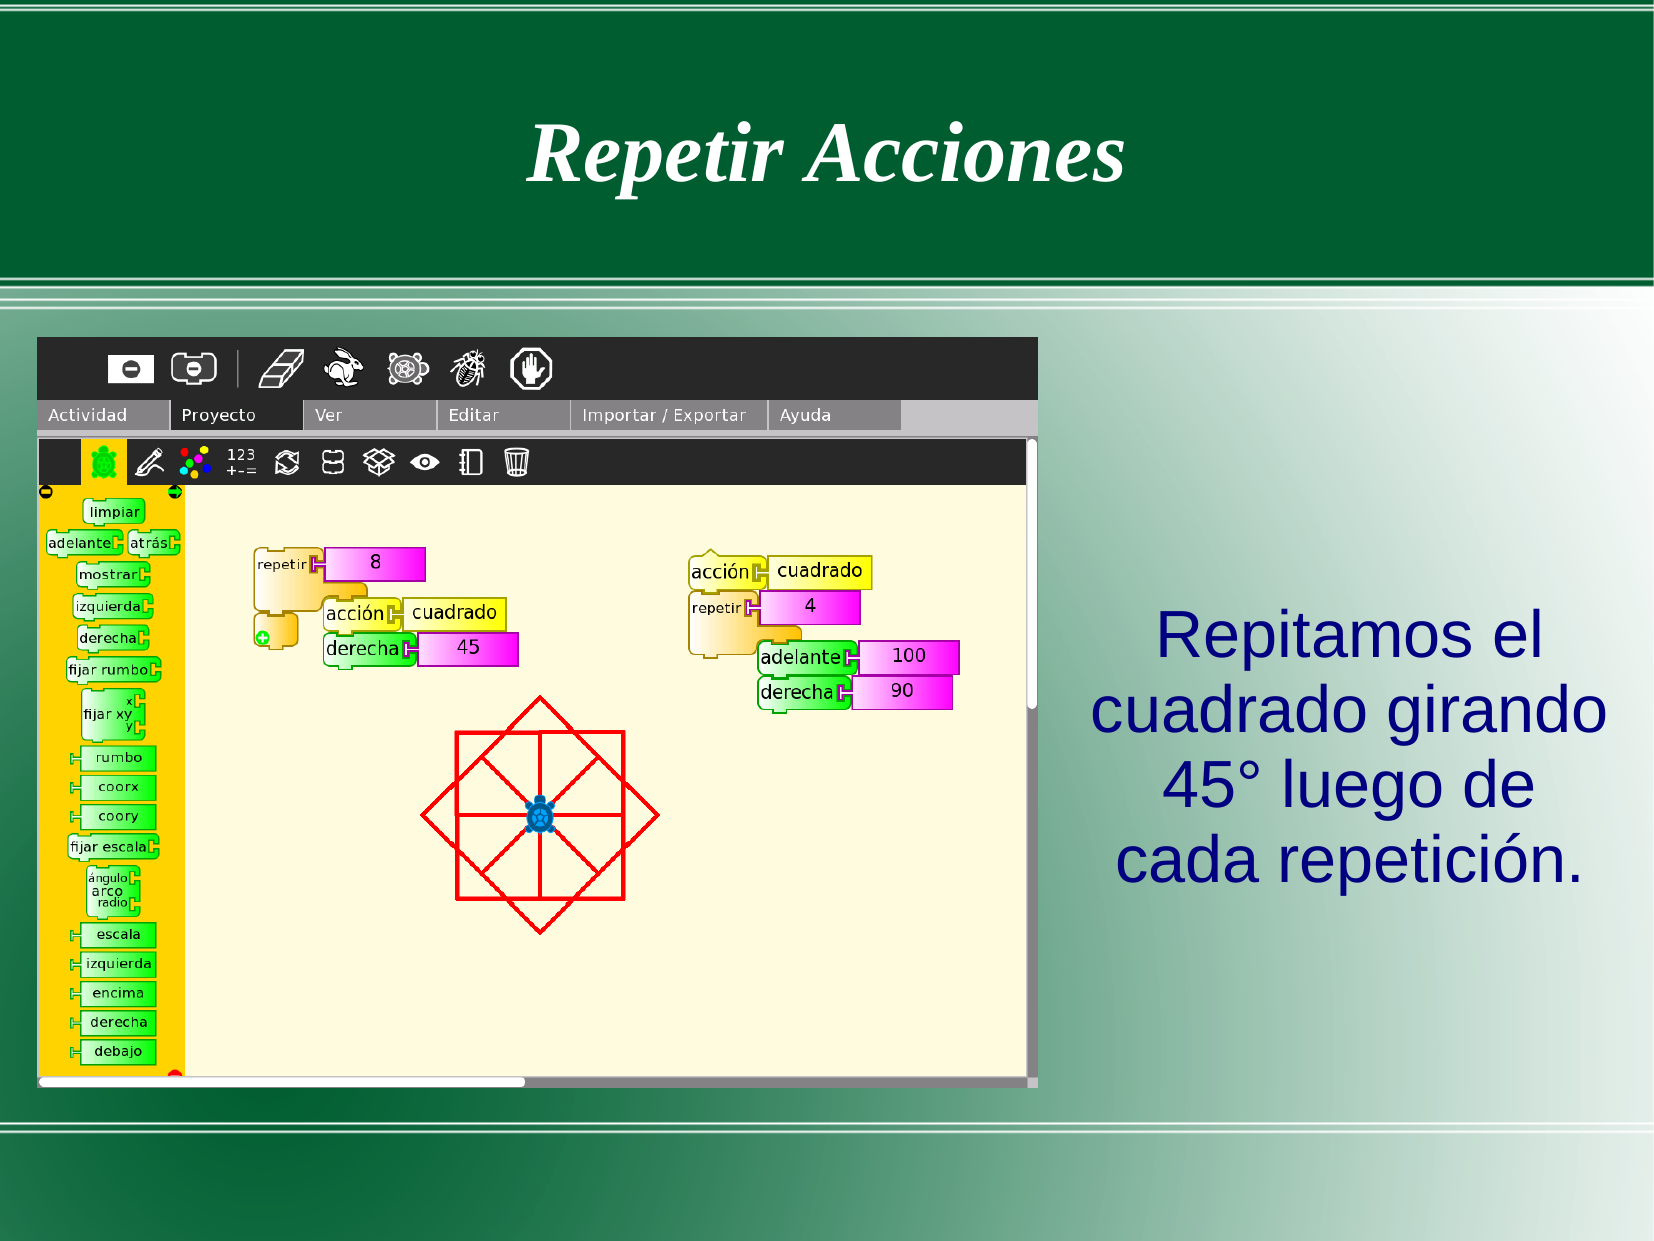

# Repetir Acciones
Repitamos el cuadrado girando 45° luego de cada repetición.